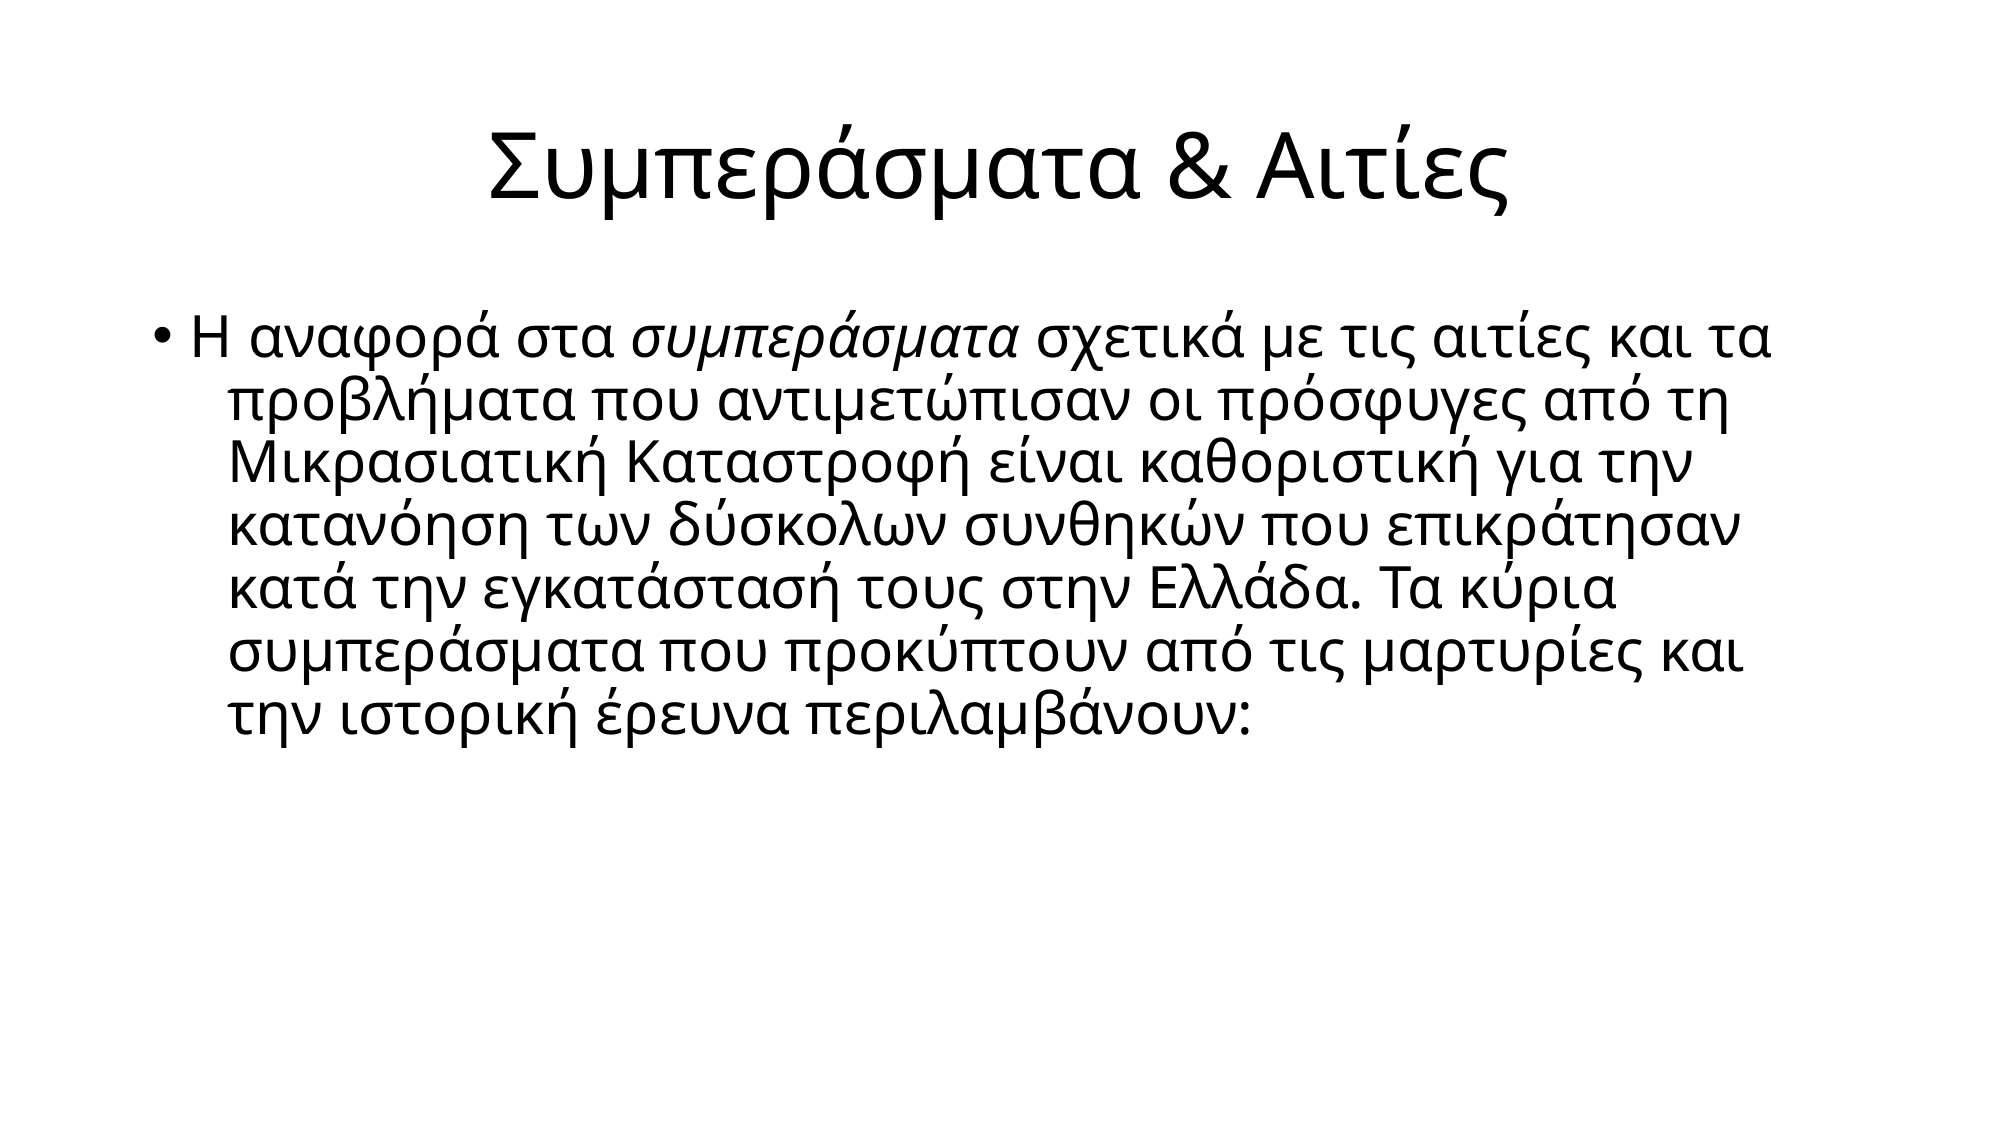

# Συμπεράσματα & Αιτίες
Η αναφορά στα συμπεράσματα σχετικά με τις αιτίες και τα προβλήματα που αντιμετώπισαν οι πρόσφυγες από τη Μικρασιατική Καταστροφή είναι καθοριστική για την κατανόηση των δύσκολων συνθηκών που επικράτησαν κατά την εγκατάστασή τους στην Ελλάδα. Τα κύρια συμπεράσματα που προκύπτουν από τις μαρτυρίες και την ιστορική έρευνα περιλαμβάνουν: